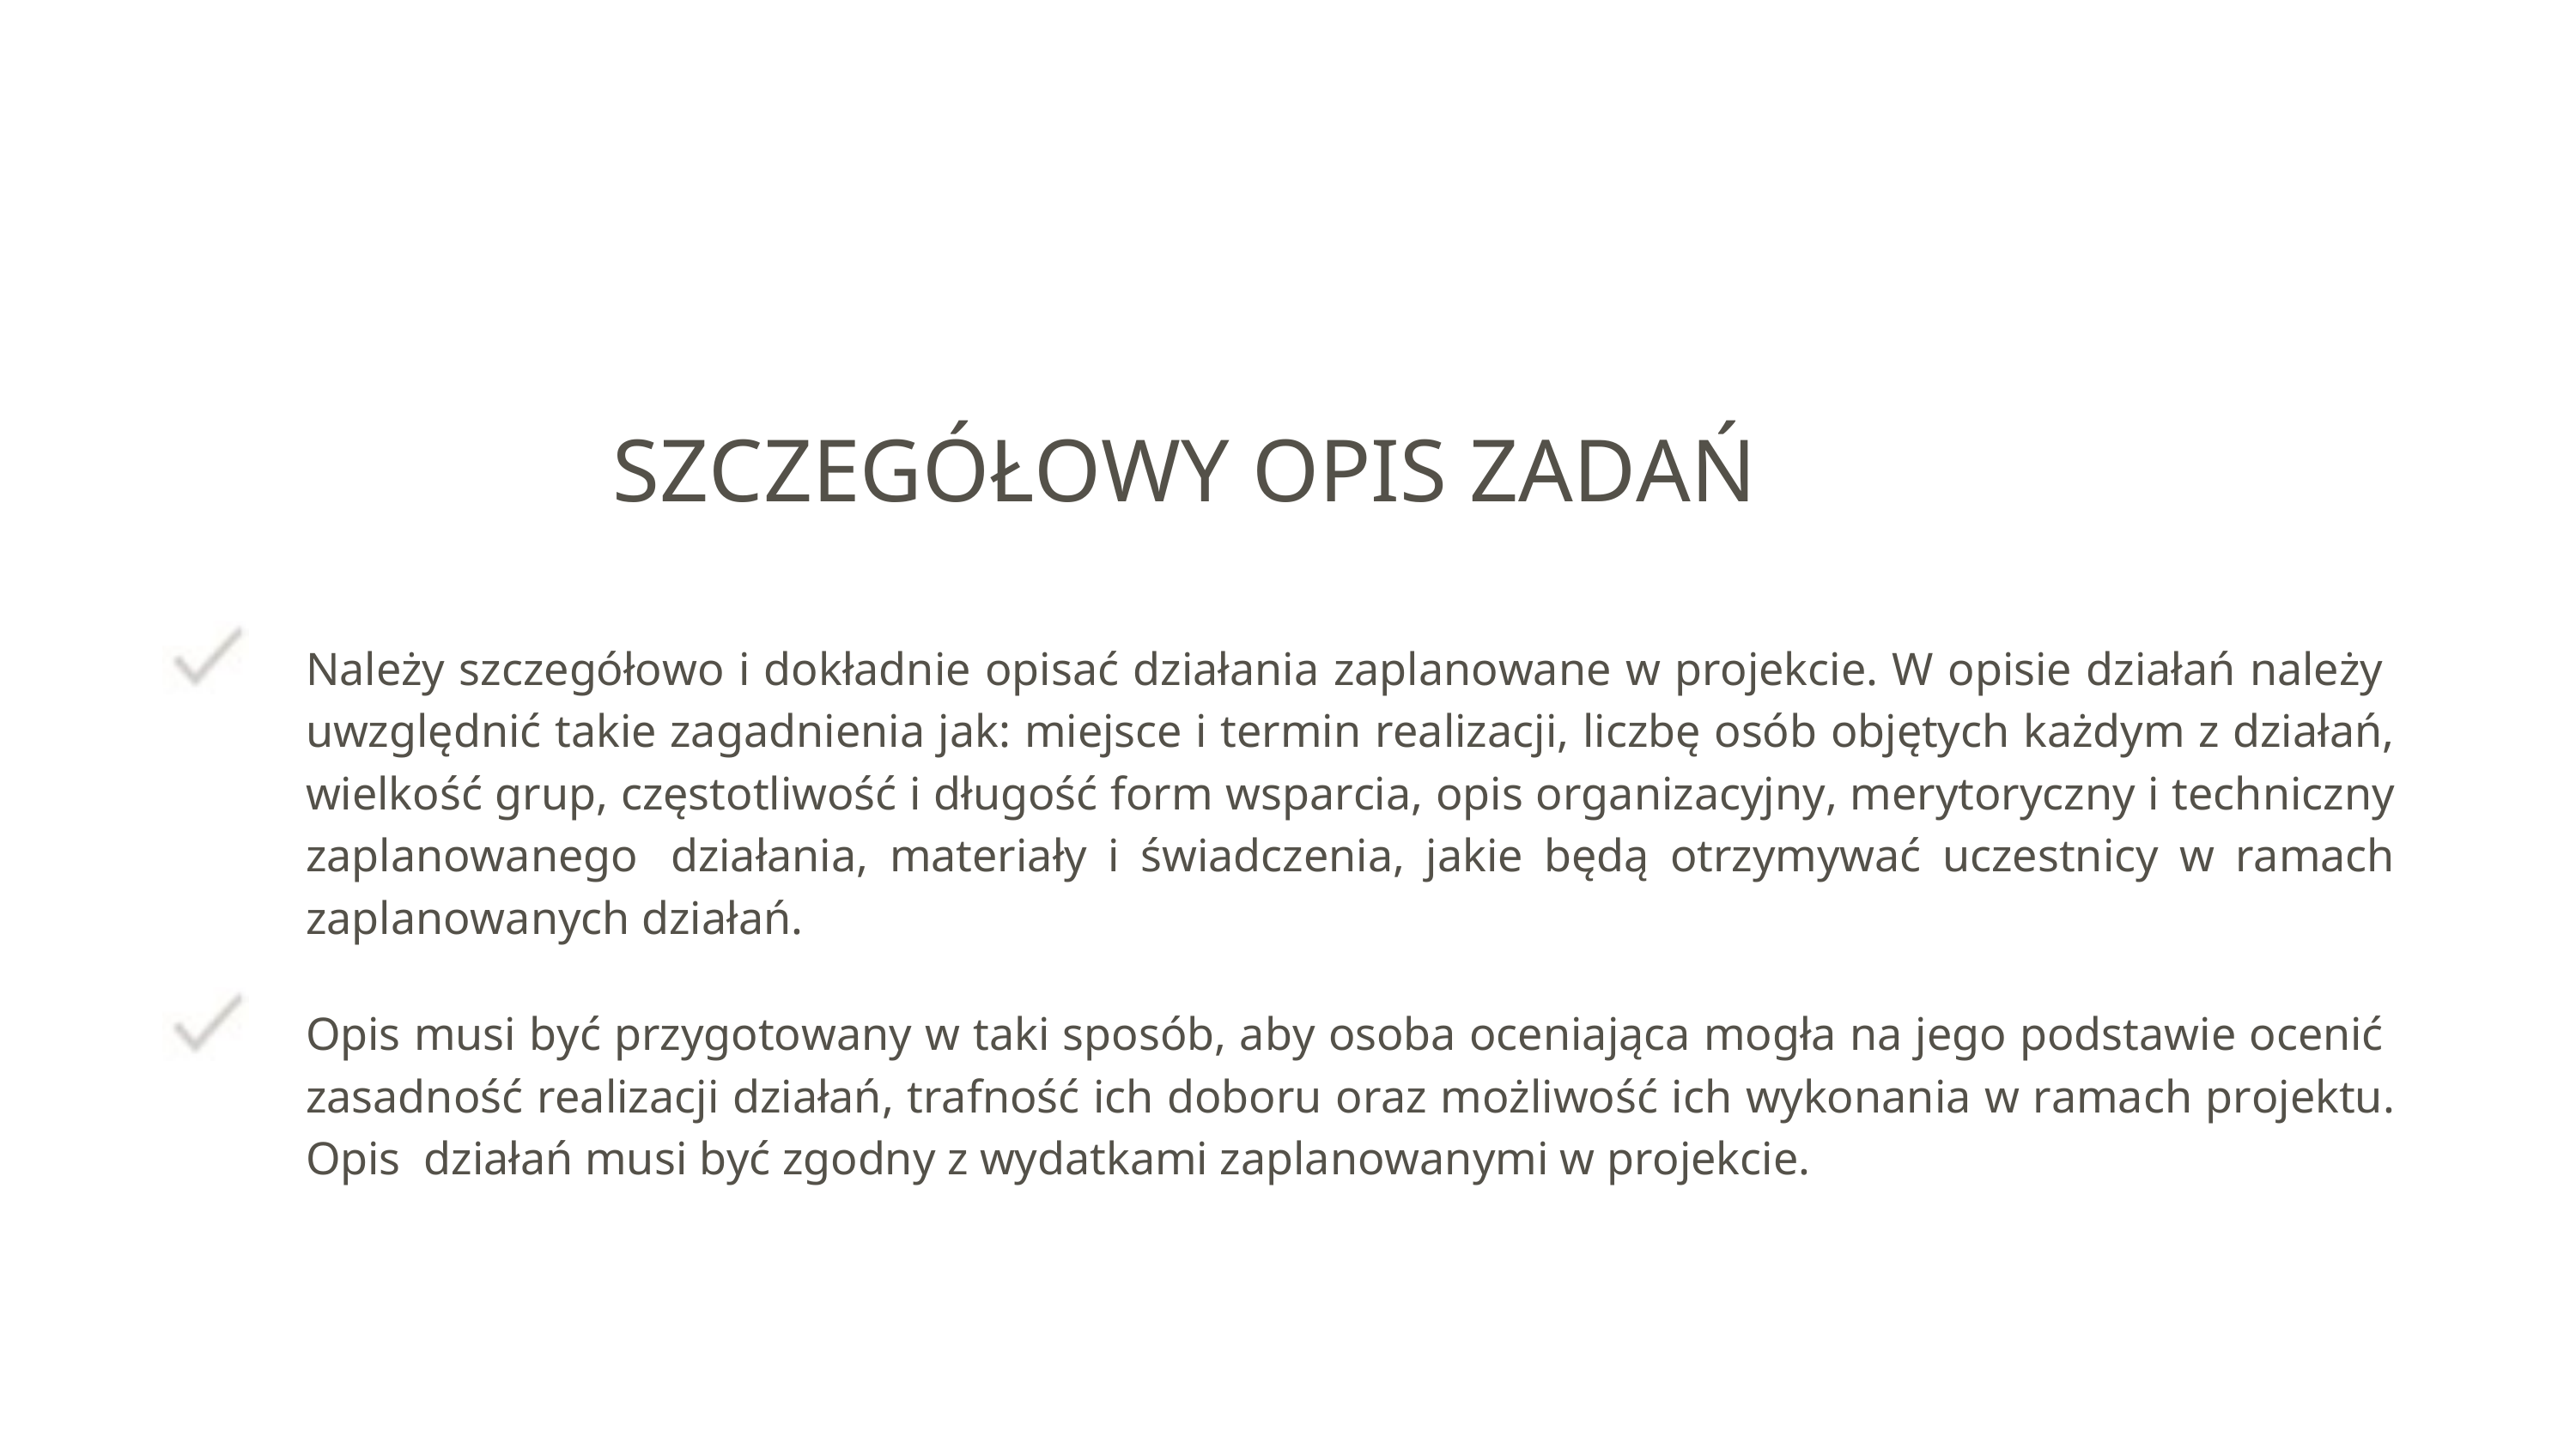

# SZCZEGÓŁOWY OPIS ZADAŃ
Należy szczegółowo i dokładnie opisać działania zaplanowane w projekcie. W opisie działań należy  uwzględnić takie zagadnienia jak: miejsce i termin realizacji, liczbę osób objętych każdym z działań, wielkość grup, częstotliwość i długość form wsparcia, opis organizacyjny, merytoryczny i techniczny zaplanowanego  działania, materiały i świadczenia, jakie będą otrzymywać uczestnicy w ramach zaplanowanych działań.
Opis musi być przygotowany w taki sposób, aby osoba oceniająca mogła na jego podstawie ocenić  zasadność realizacji działań, trafność ich doboru oraz możliwość ich wykonania w ramach projektu. Opis  działań musi być zgodny z wydatkami zaplanowanymi w projekcie.